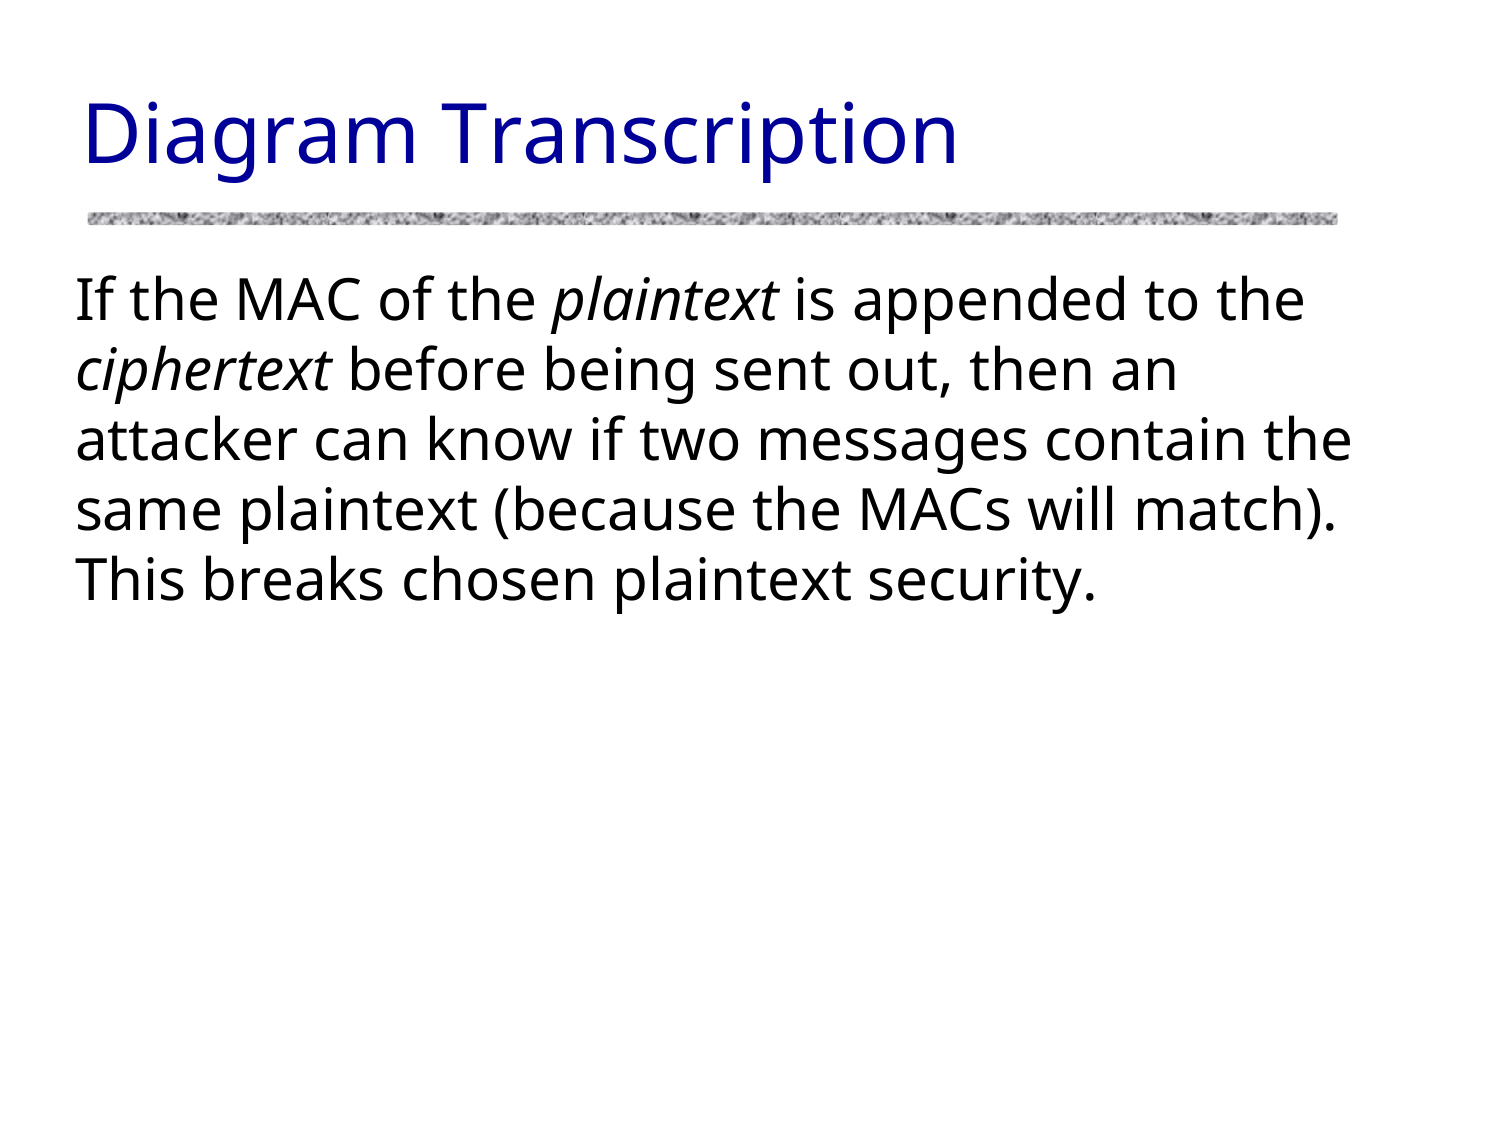

# Diagram Transcription
If the MAC of the plaintext is appended to the ciphertext before being sent out, then an attacker can know if two messages contain the same plaintext (because the MACs will match). This breaks chosen plaintext security.